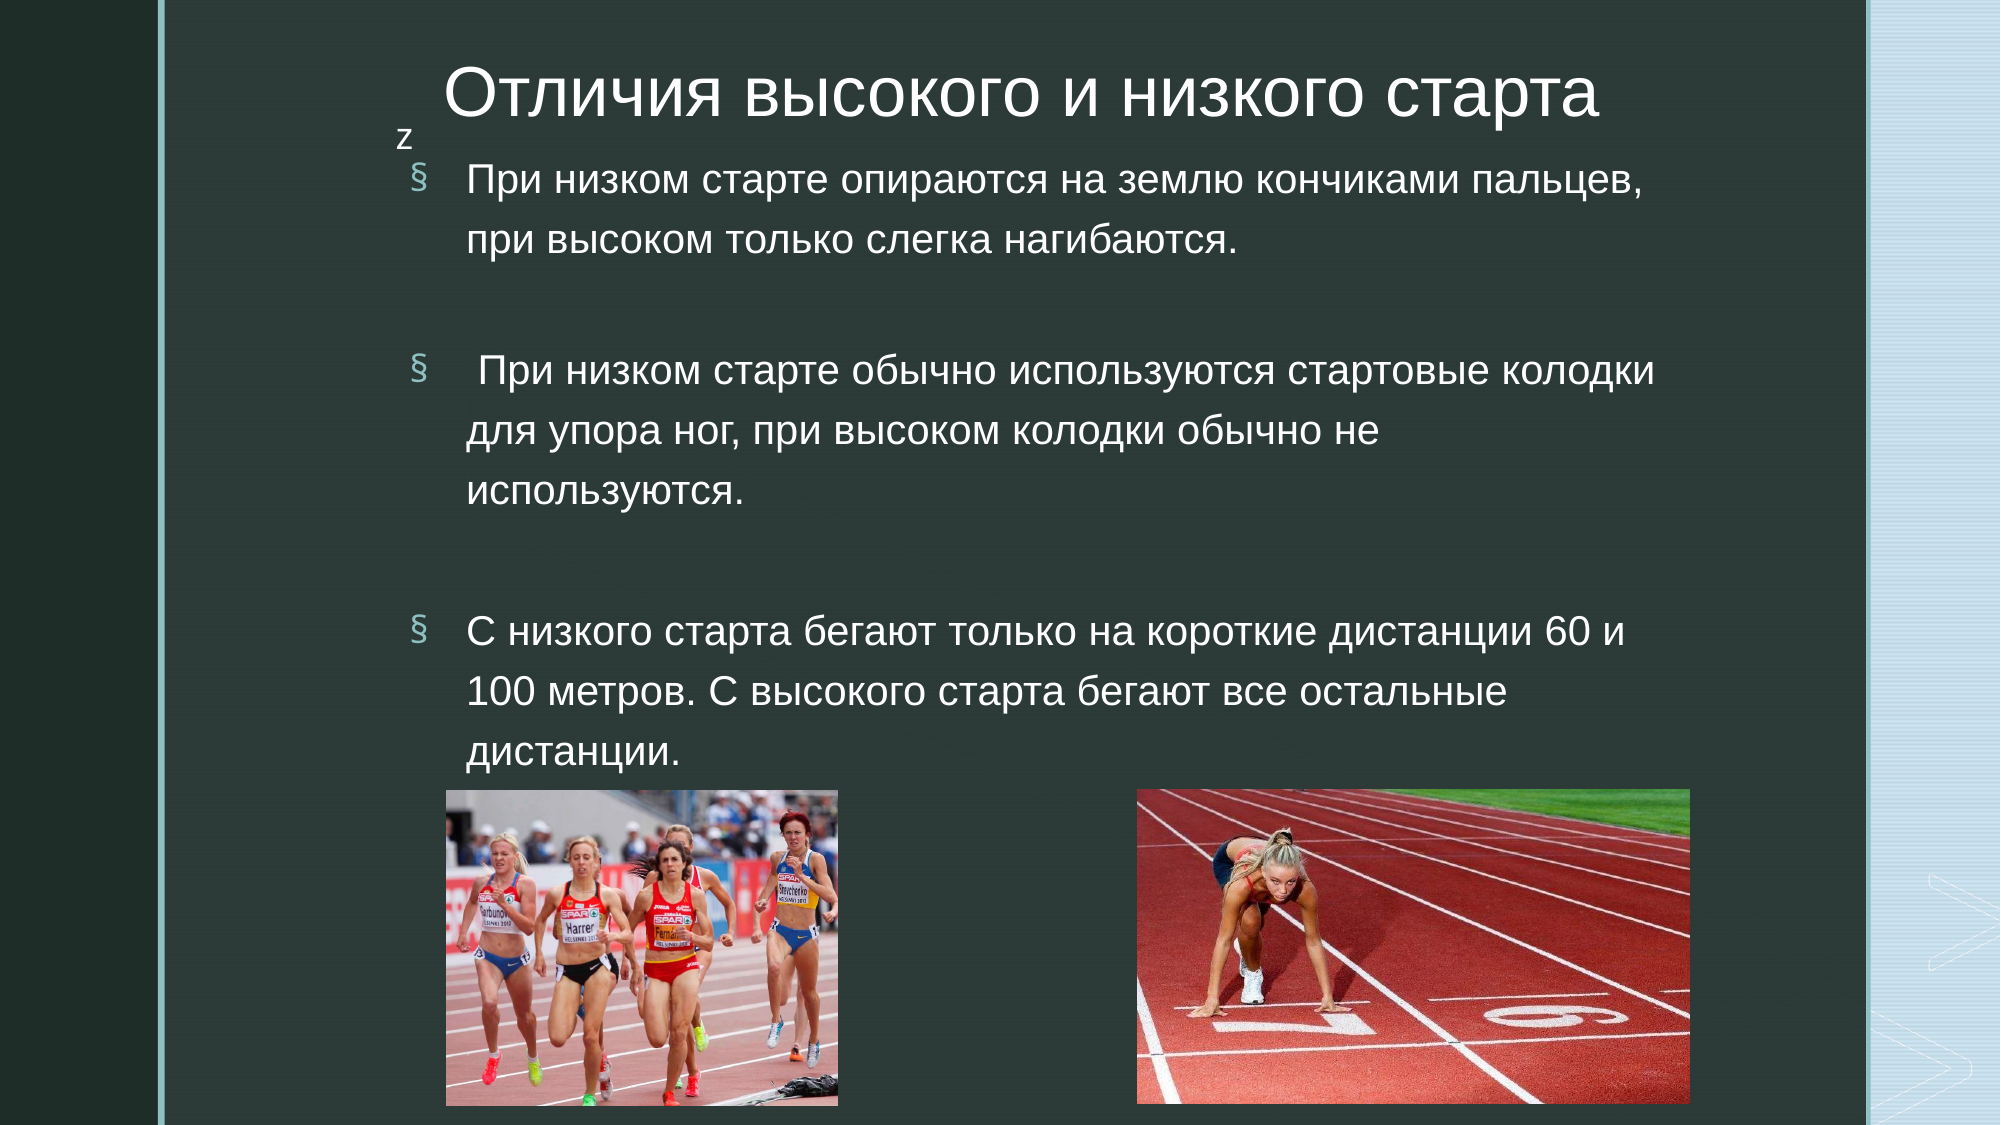

# Отличия высокого и низкого старта
При низком старте опираются на землю кончиками пальцев, при высоком только слегка нагибаются.
 При низком старте обычно используются стартовые колодки для упора ног, при высоком колодки обычно не используются.
С низкого старта бегают только на короткие дистанции 60 и 100 метров. С высокого старта бегают все остальные дистанции.